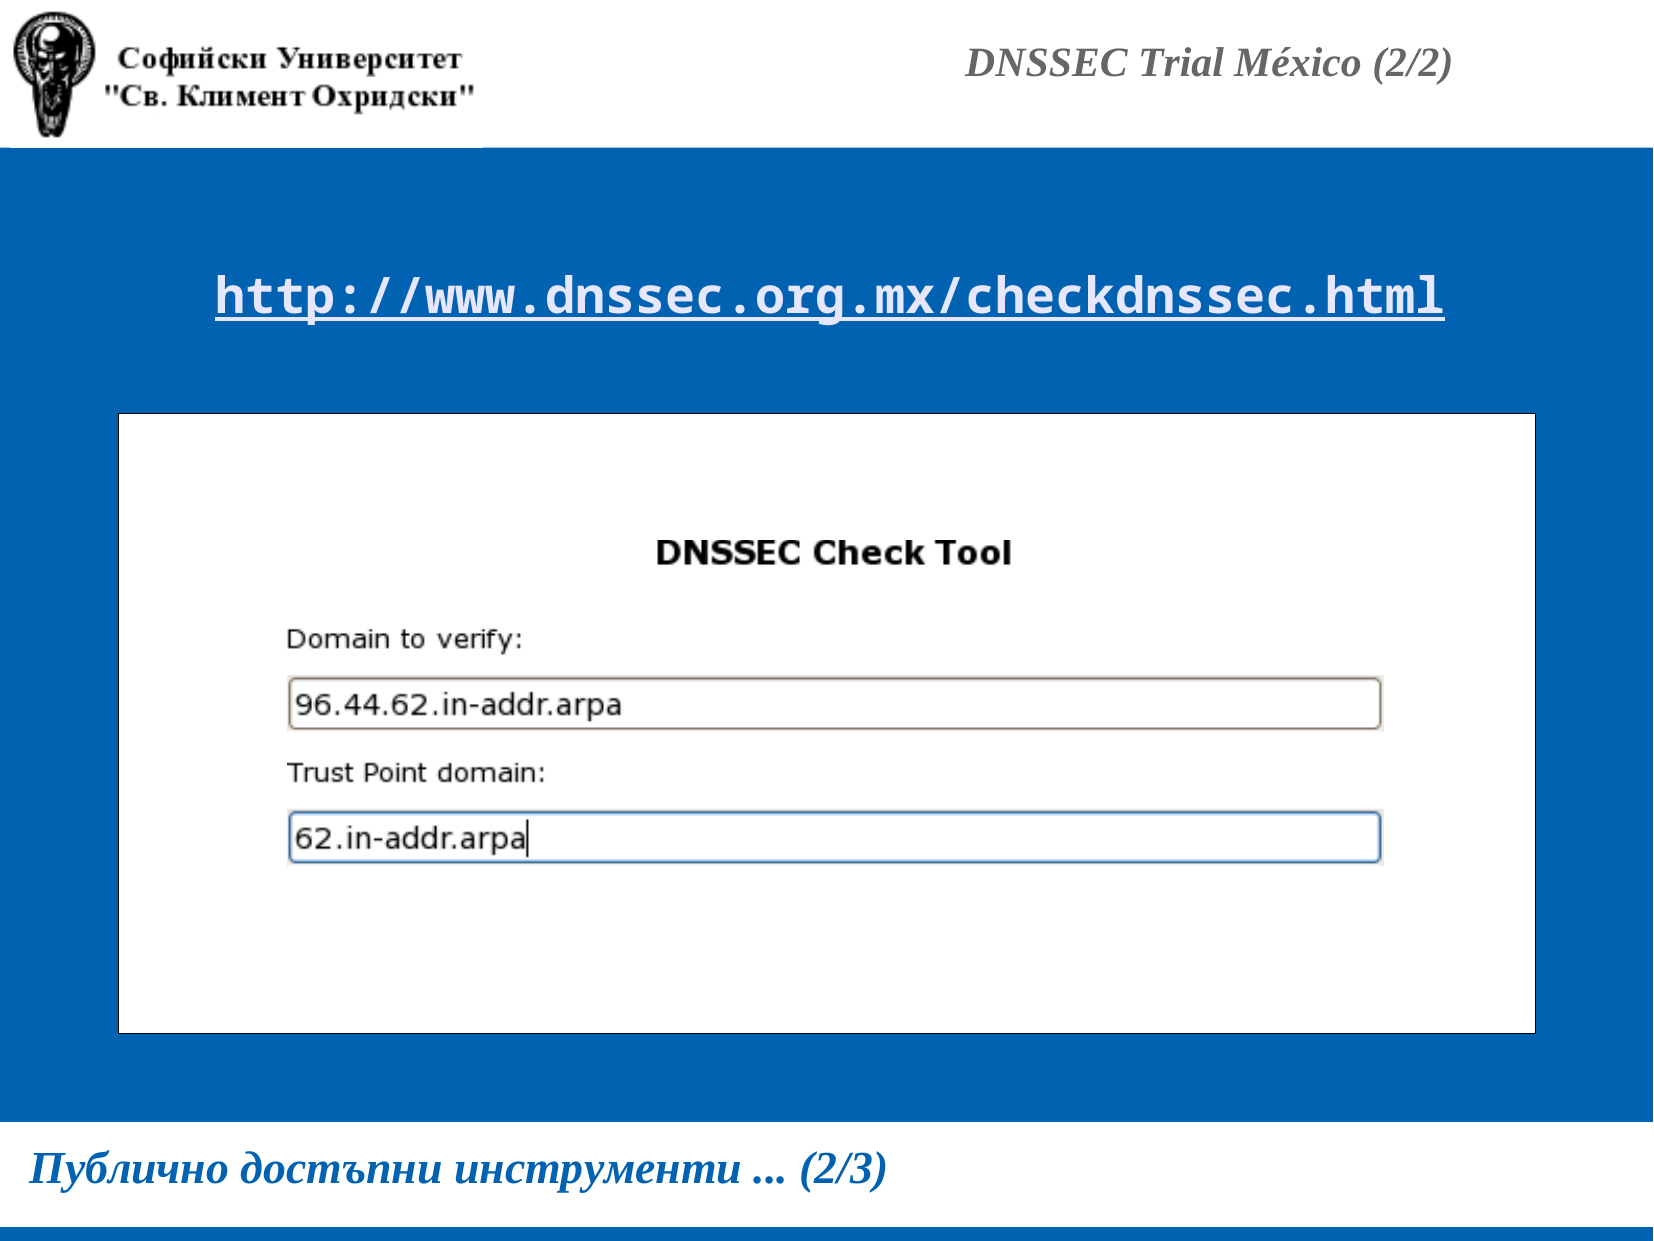

# DNSSEC Trial México (2/2)
http://www.dnssec.org.mx/checkdnssec.html
Публично достъпни инструменти ... (2/3)